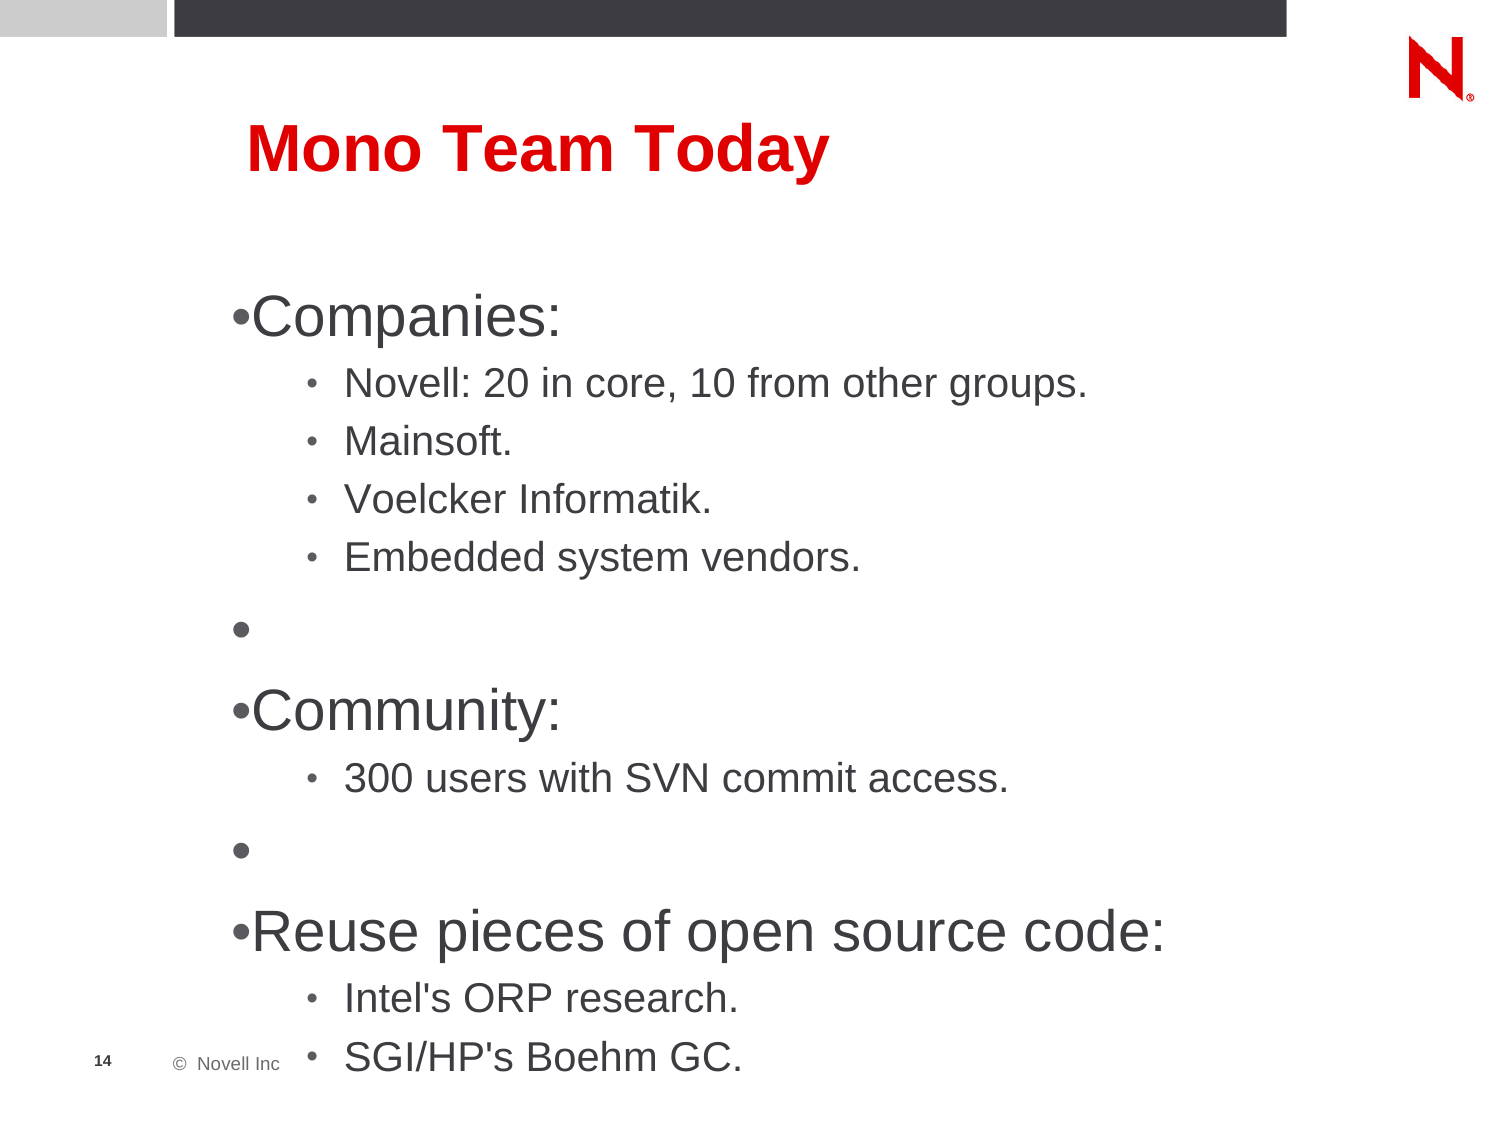

# Mono Team Today
Companies:
Novell: 20 in core, 10 from other groups.
Mainsoft.
Voelcker Informatik.
Embedded system vendors.
Community:
300 users with SVN commit access.
Reuse pieces of open source code:
Intel's ORP research.
SGI/HP's Boehm GC.